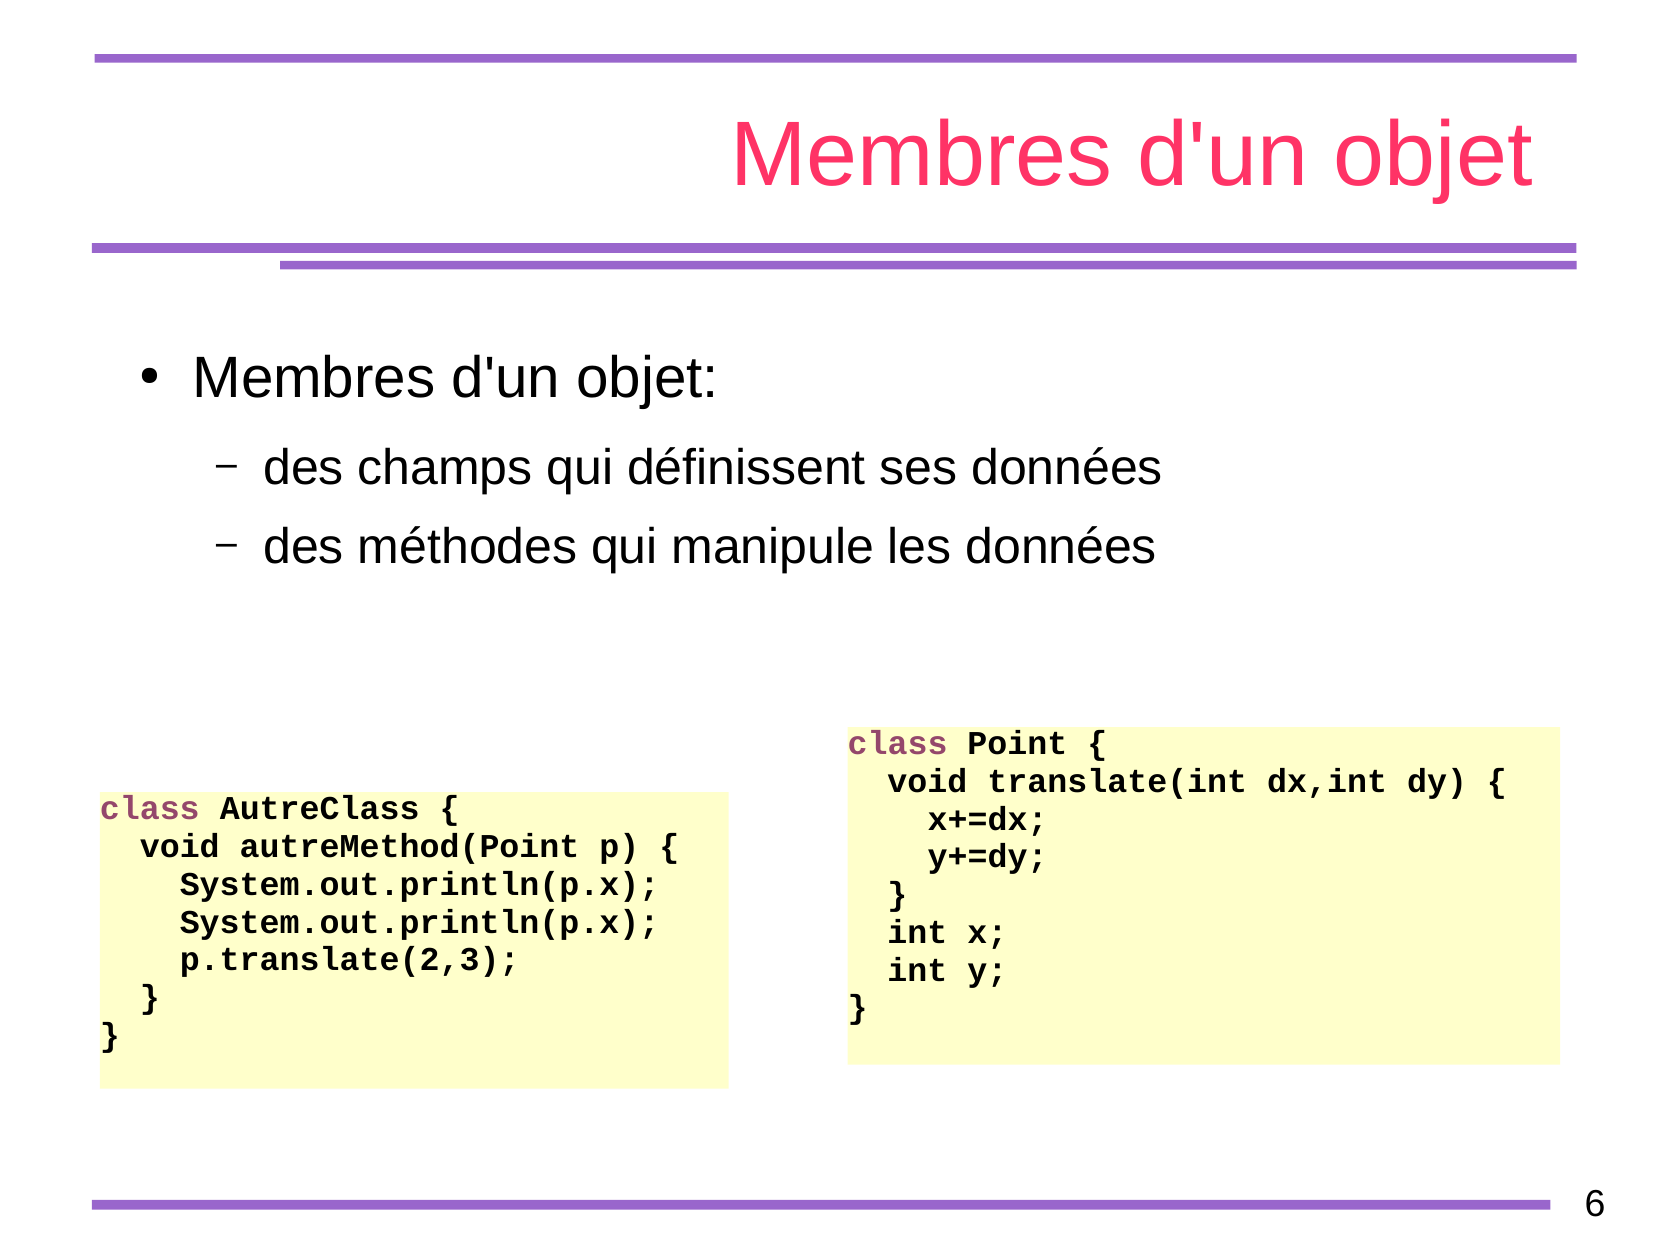

# Membres d'un objet
Membres d'un objet:
des champs qui définissent ses données
des méthodes qui manipule les données
class Point {
 void translate(int dx,int dy) {
 x+=dx;
 y+=dy;
 }
 int x;
 int y;
}
class AutreClass {
 void autreMethod(Point p) {
 System.out.println(p.x);
 System.out.println(p.x);
 p.translate(2,3);
 }
}